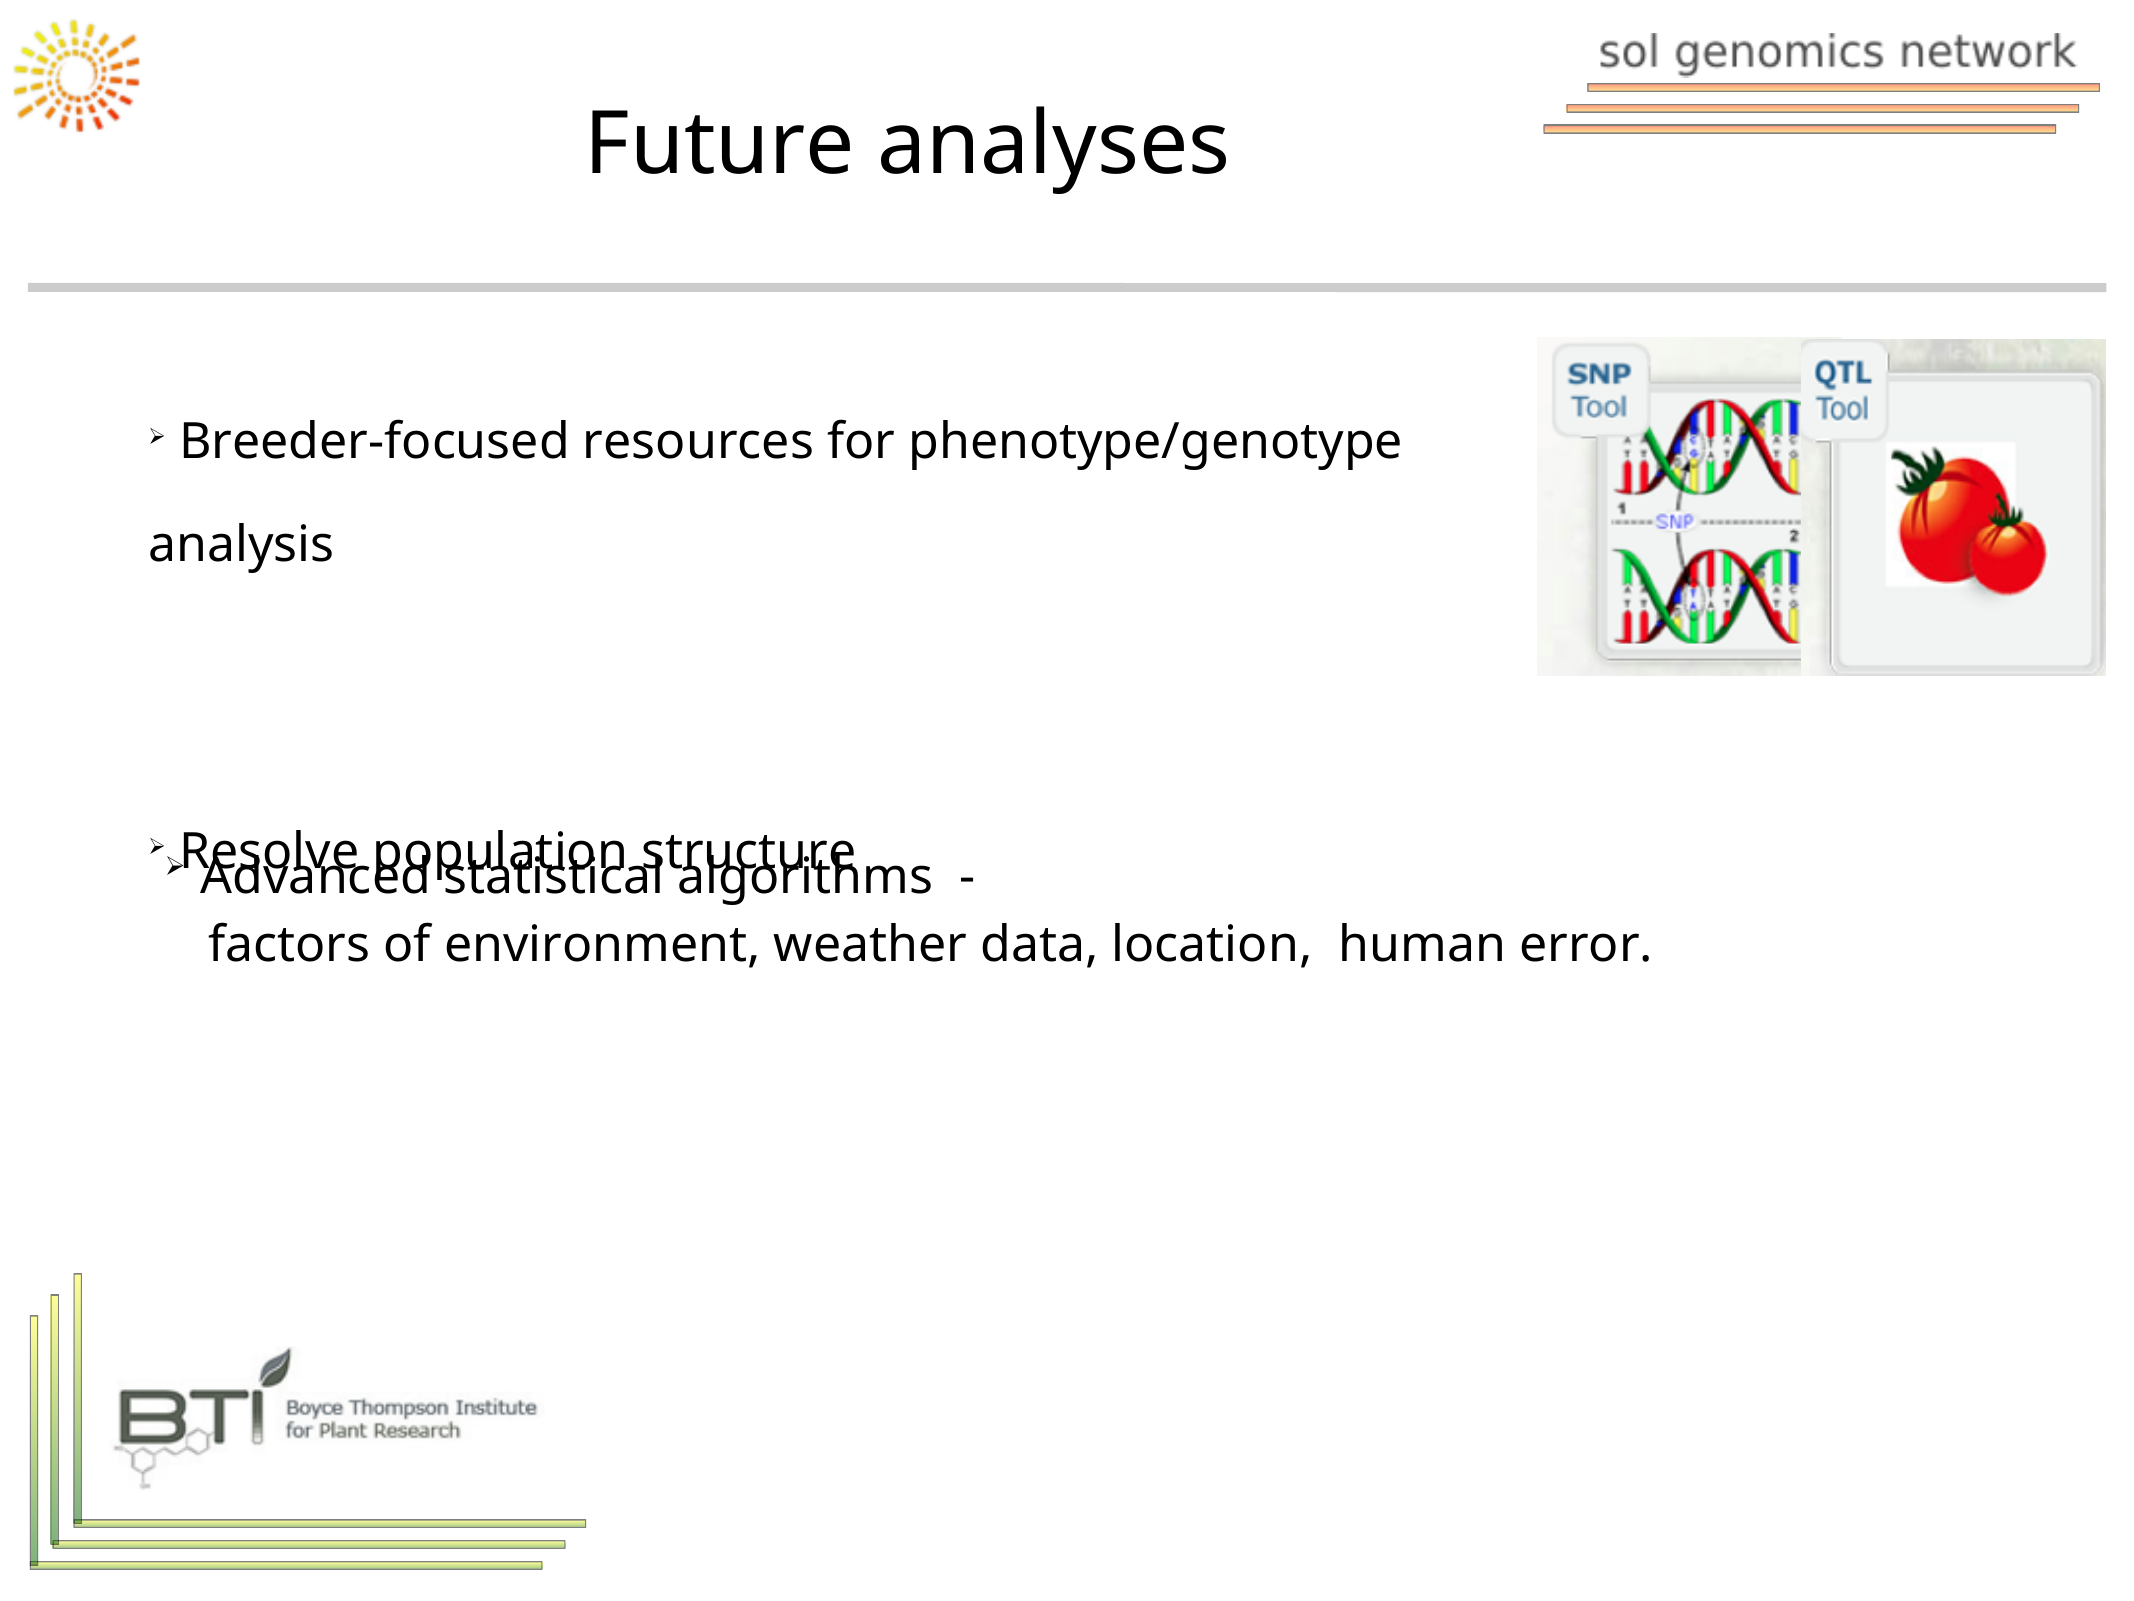

Future analyses
 Breeder-focused resources for phenotype/genotype analysis
 Resolve population structure
 Advanced statistical algorithms -
 factors of environment, weather data, location, human error.